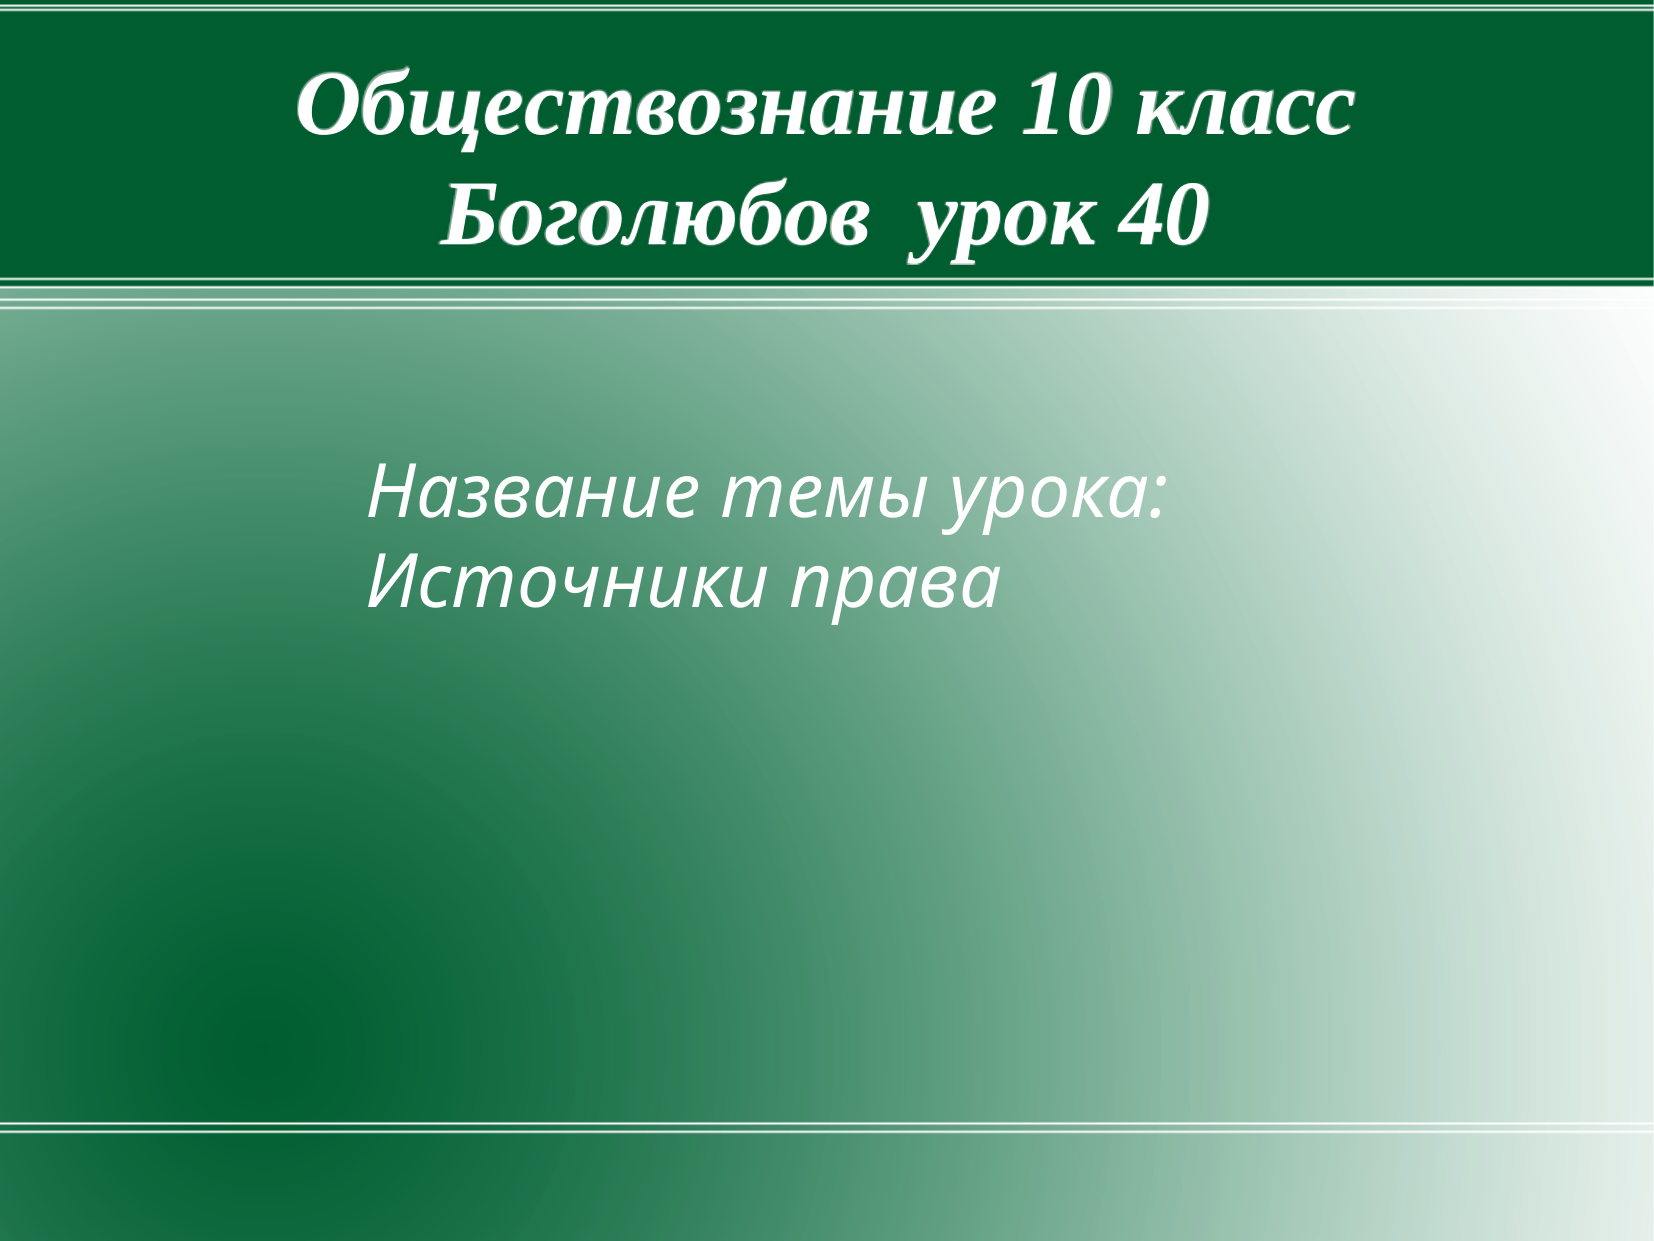

# Обществознание 10 класс Боголюбов урок 40
Название темы урока: Источники права